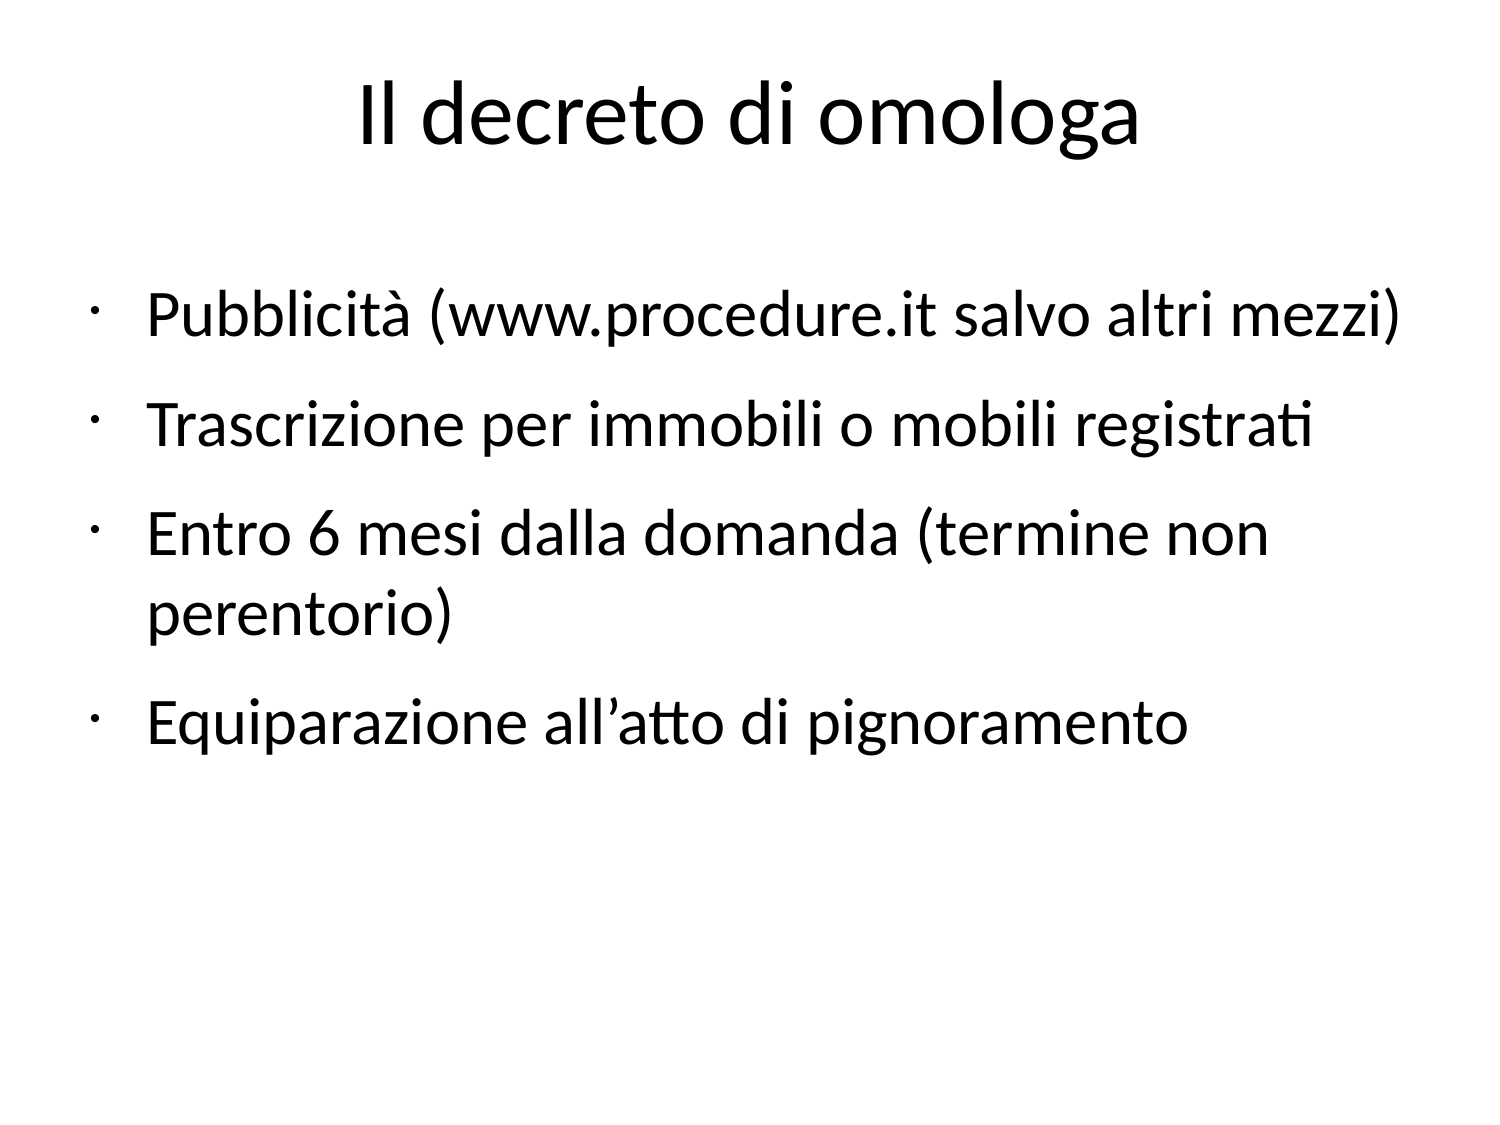

# Il decreto di omologa
Pubblicità (www.procedure.it salvo altri mezzi)
Trascrizione per immobili o mobili registrati
Entro 6 mesi dalla domanda (termine non perentorio)
Equiparazione all’atto di pignoramento